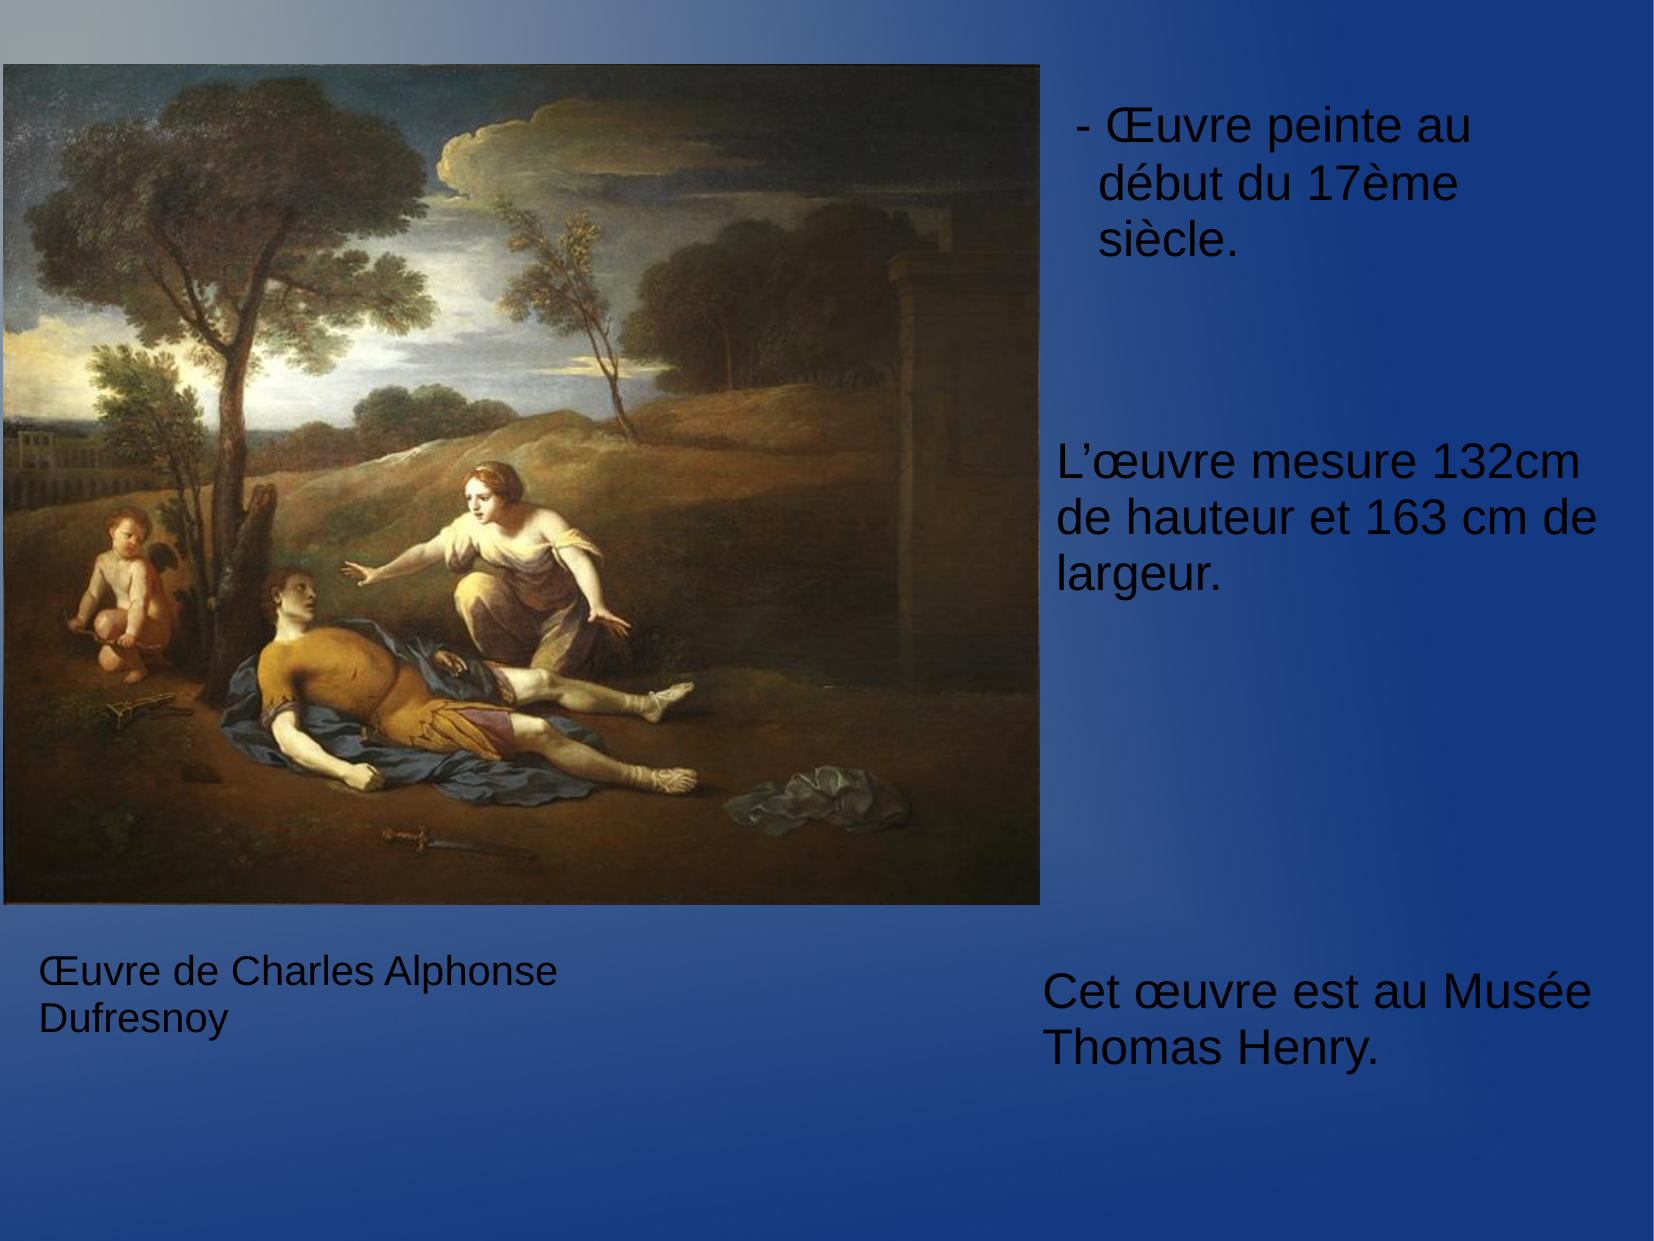

- Œuvre peinte au début du 17ème siècle.
 L’œuvre mesure 132cm de hauteur et 163 cm de largeur.
Cet œuvre est au Musée Thomas Henry.
Œuvre de Charles Alphonse Dufresnoy